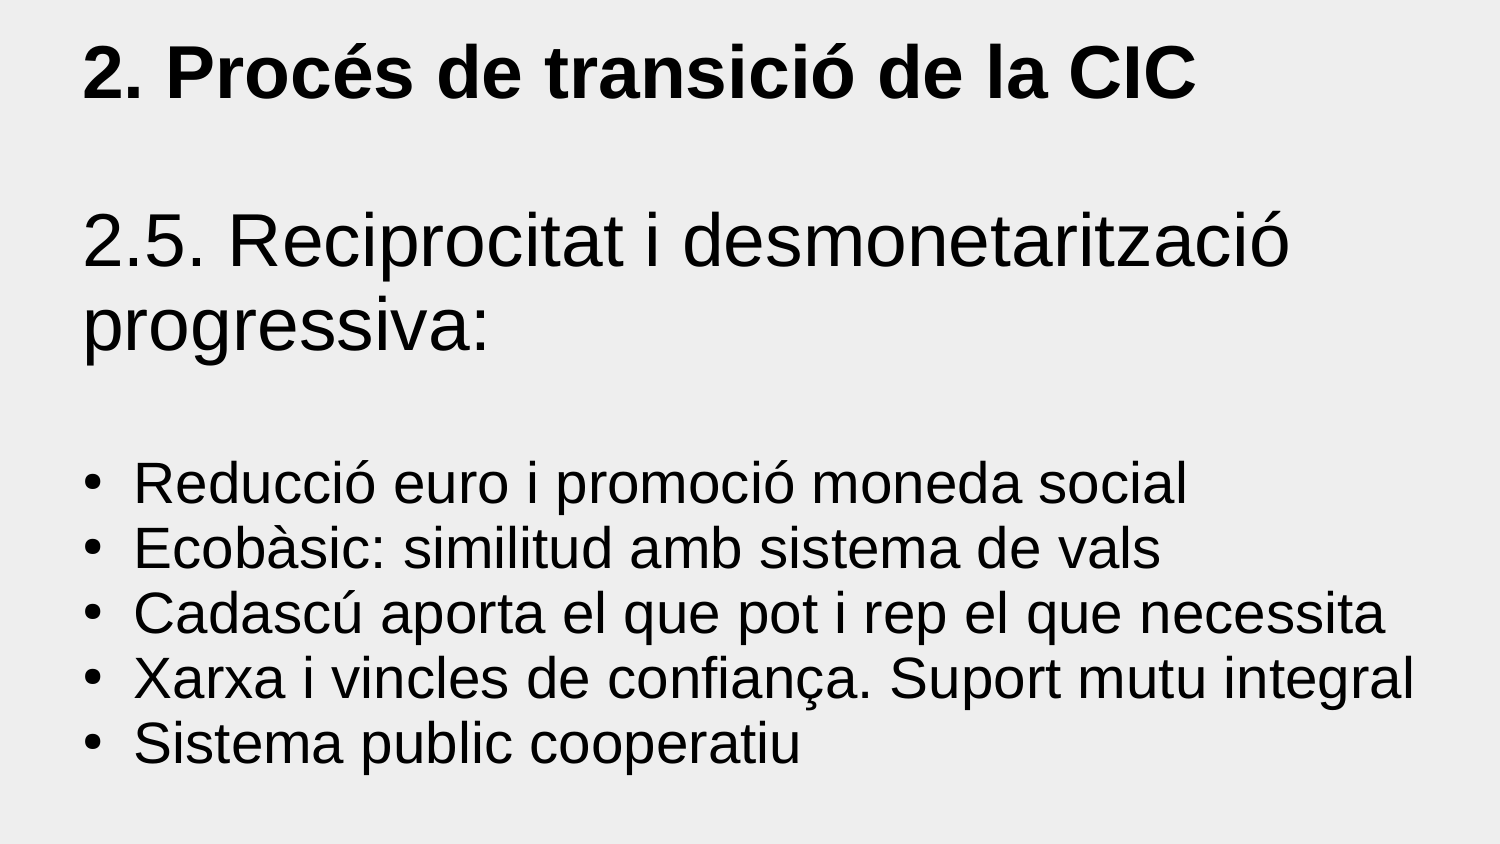

2. Procés de transició de la CIC
2.5. Reciprocitat i desmonetarització progressiva:
 Reducció euro i promoció moneda social
 Ecobàsic: similitud amb sistema de vals
 Cadascú aporta el que pot i rep el que necessita
 Xarxa i vincles de confiança. Suport mutu integral
 Sistema public cooperatiu